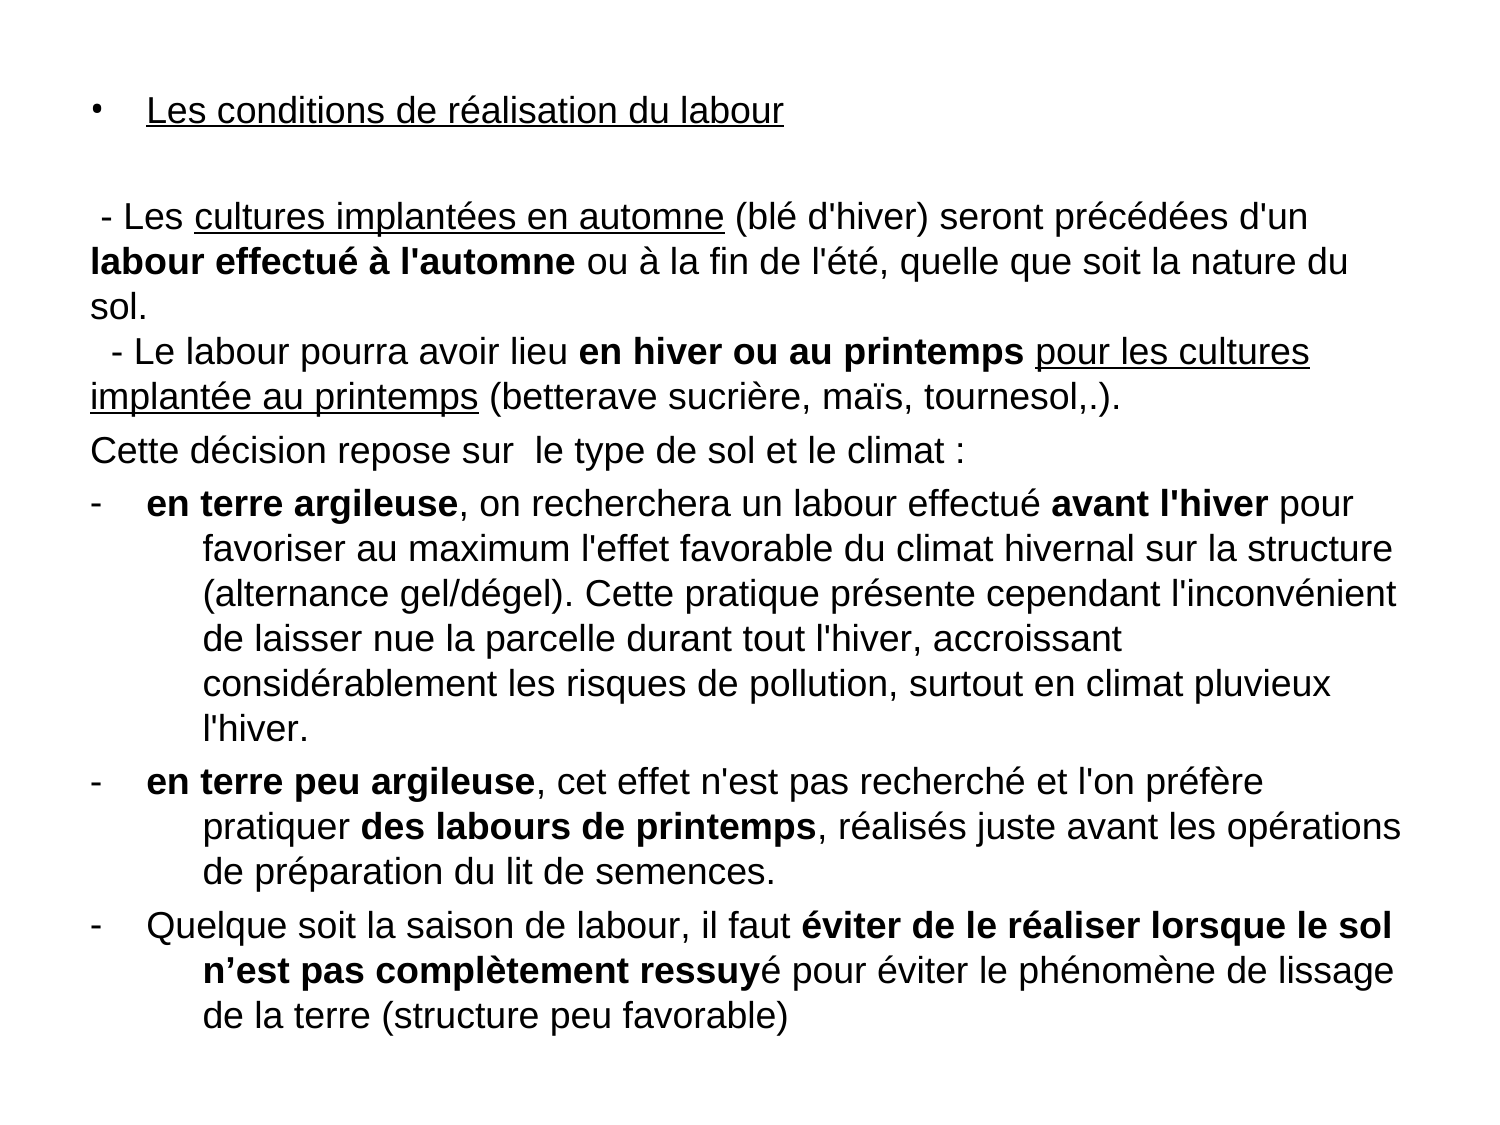

# Les conditions de réalisation du labour
 - Les cultures implantées en automne (blé d'hiver) seront précédées d'un labour effectué à l'automne ou à la fin de l'été, quelle que soit la nature du sol.
  - Le labour pourra avoir lieu en hiver ou au printemps pour les cultures implantée au printemps (betterave sucrière, maïs, tournesol,.).
Cette décision repose sur le type de sol et le climat :
en terre argileuse, on recherchera un labour effectué avant l'hiver pour favoriser au maximum l'effet favorable du climat hivernal sur la structure (alternance gel/dégel). Cette pratique présente cependant l'inconvénient de laisser nue la parcelle durant tout l'hiver, accroissant considérablement les risques de pollution, surtout en climat pluvieux l'hiver.
en terre peu argileuse, cet effet n'est pas recherché et l'on préfère pratiquer des labours de printemps, réalisés juste avant les opérations de préparation du lit de semences.
Quelque soit la saison de labour, il faut éviter de le réaliser lorsque le sol n’est pas complètement ressuyé pour éviter le phénomène de lissage de la terre (structure peu favorable)